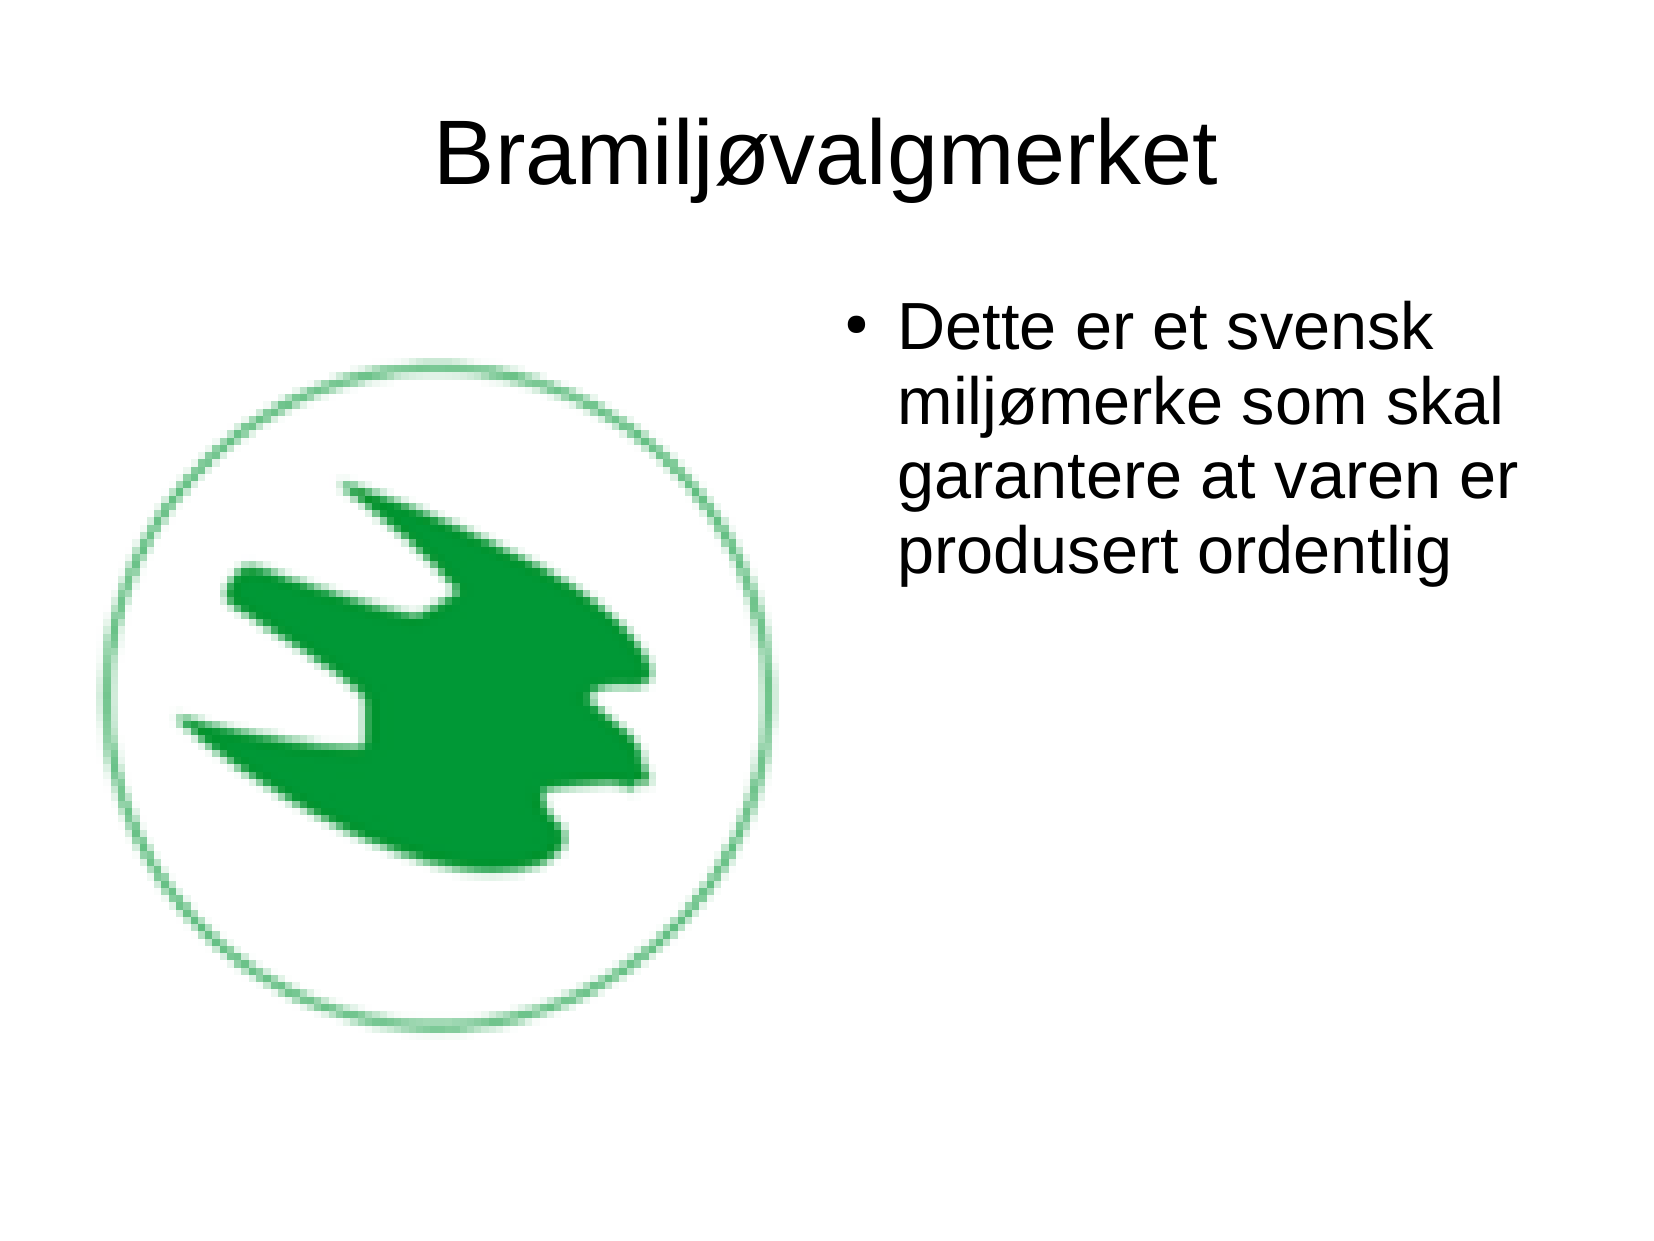

# Bramiljøvalgmerket
Dette er et svensk miljømerke som skal garantere at varen er produsert ordentlig